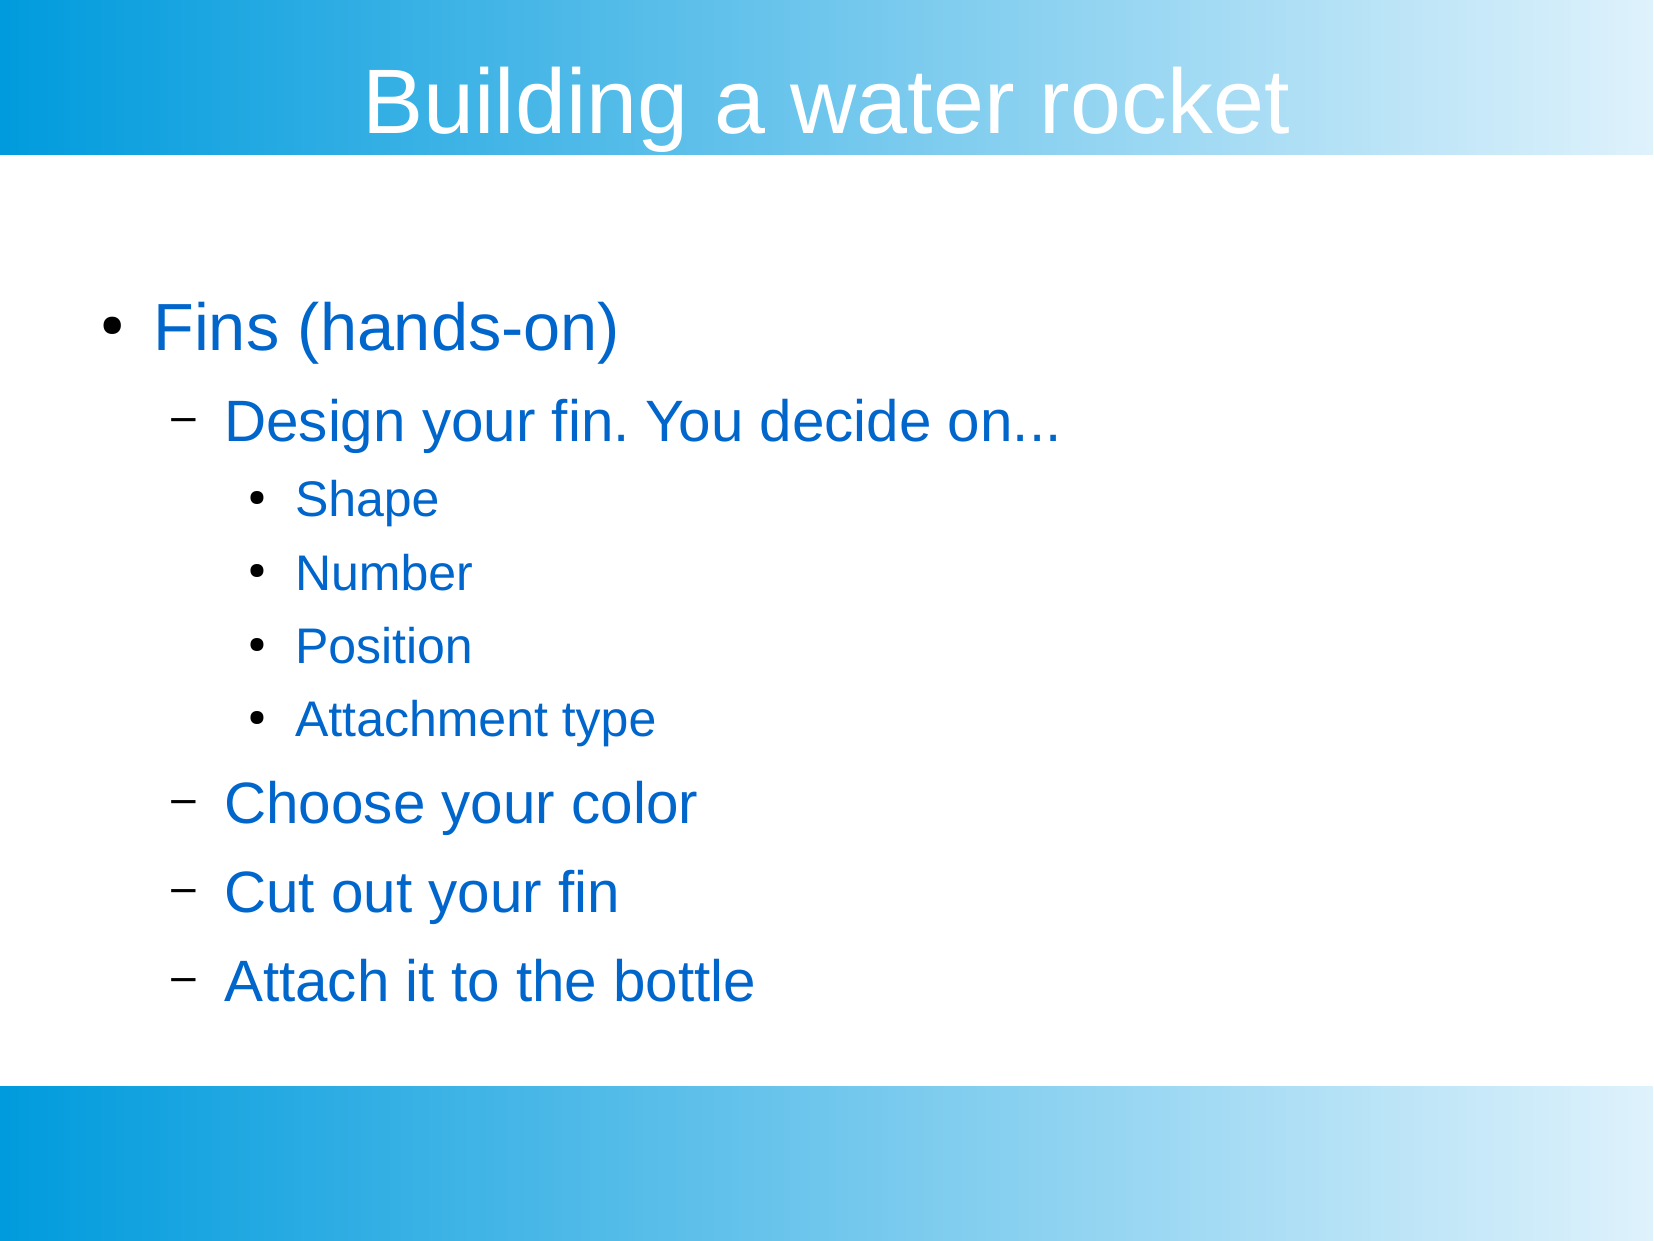

# Building a water rocket
Fins (hands-on)
Design your fin. You decide on...
Shape
Number
Position
Attachment type
Choose your color
Cut out your fin
Attach it to the bottle